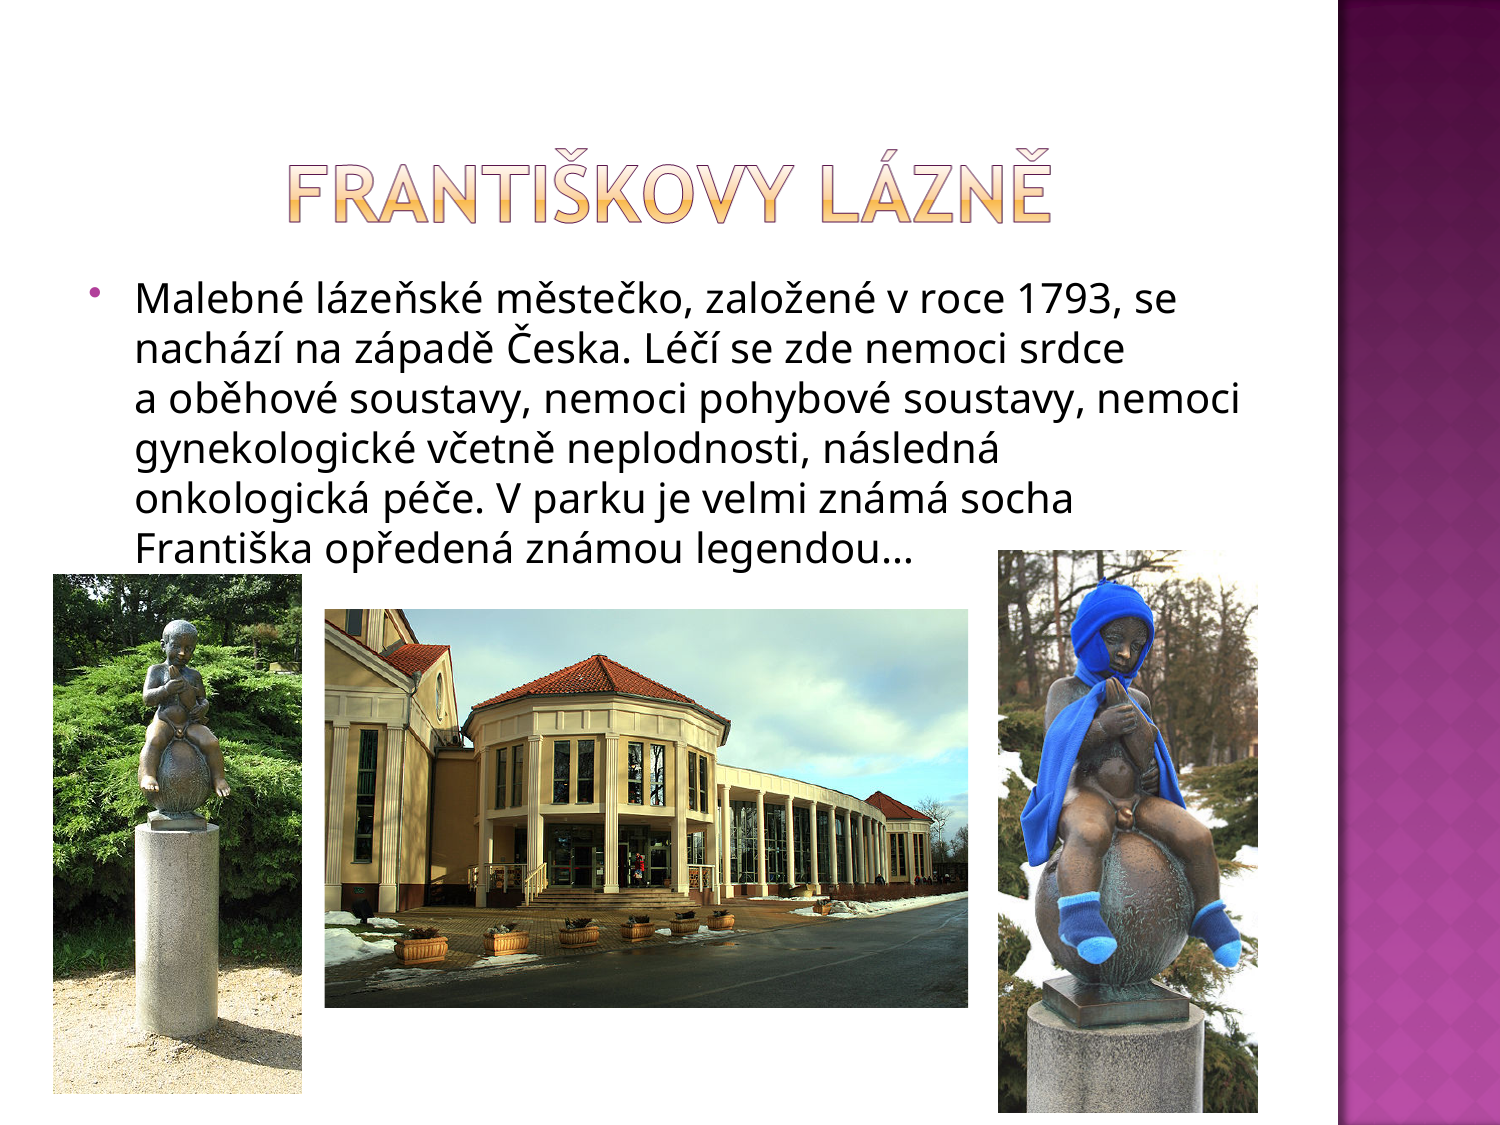

# Malebné lázeňské městečko, založené v roce 1793, se nachází na západě Česka. Léčí se zde nemoci srdce a oběhové soustavy, nemoci pohybové soustavy, nemoci gynekologické včetně neplodnosti, následná onkologická péče. V parku je velmi známá socha Františka opředená známou legendou…